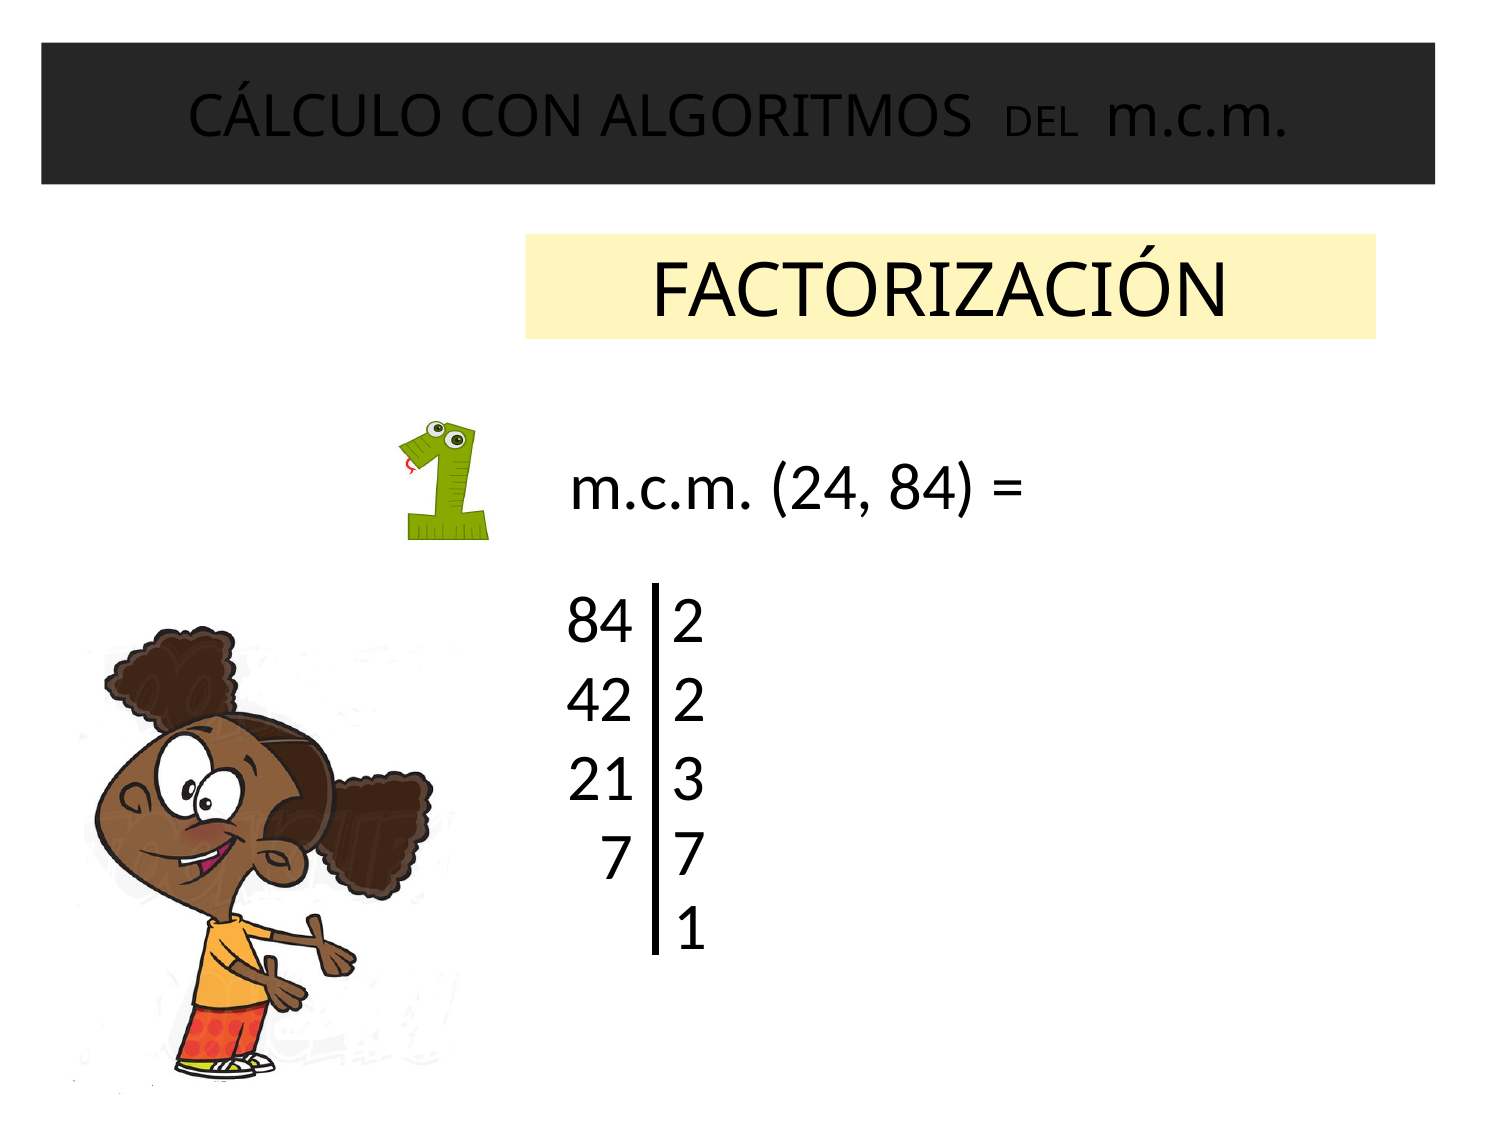

CÁLCULO CON ALGORITMOS DEL m.c.m.
FACTORIZACIÓN
m.c.m. (24, 84) =
84
2
42
2
21
3
7
7
1